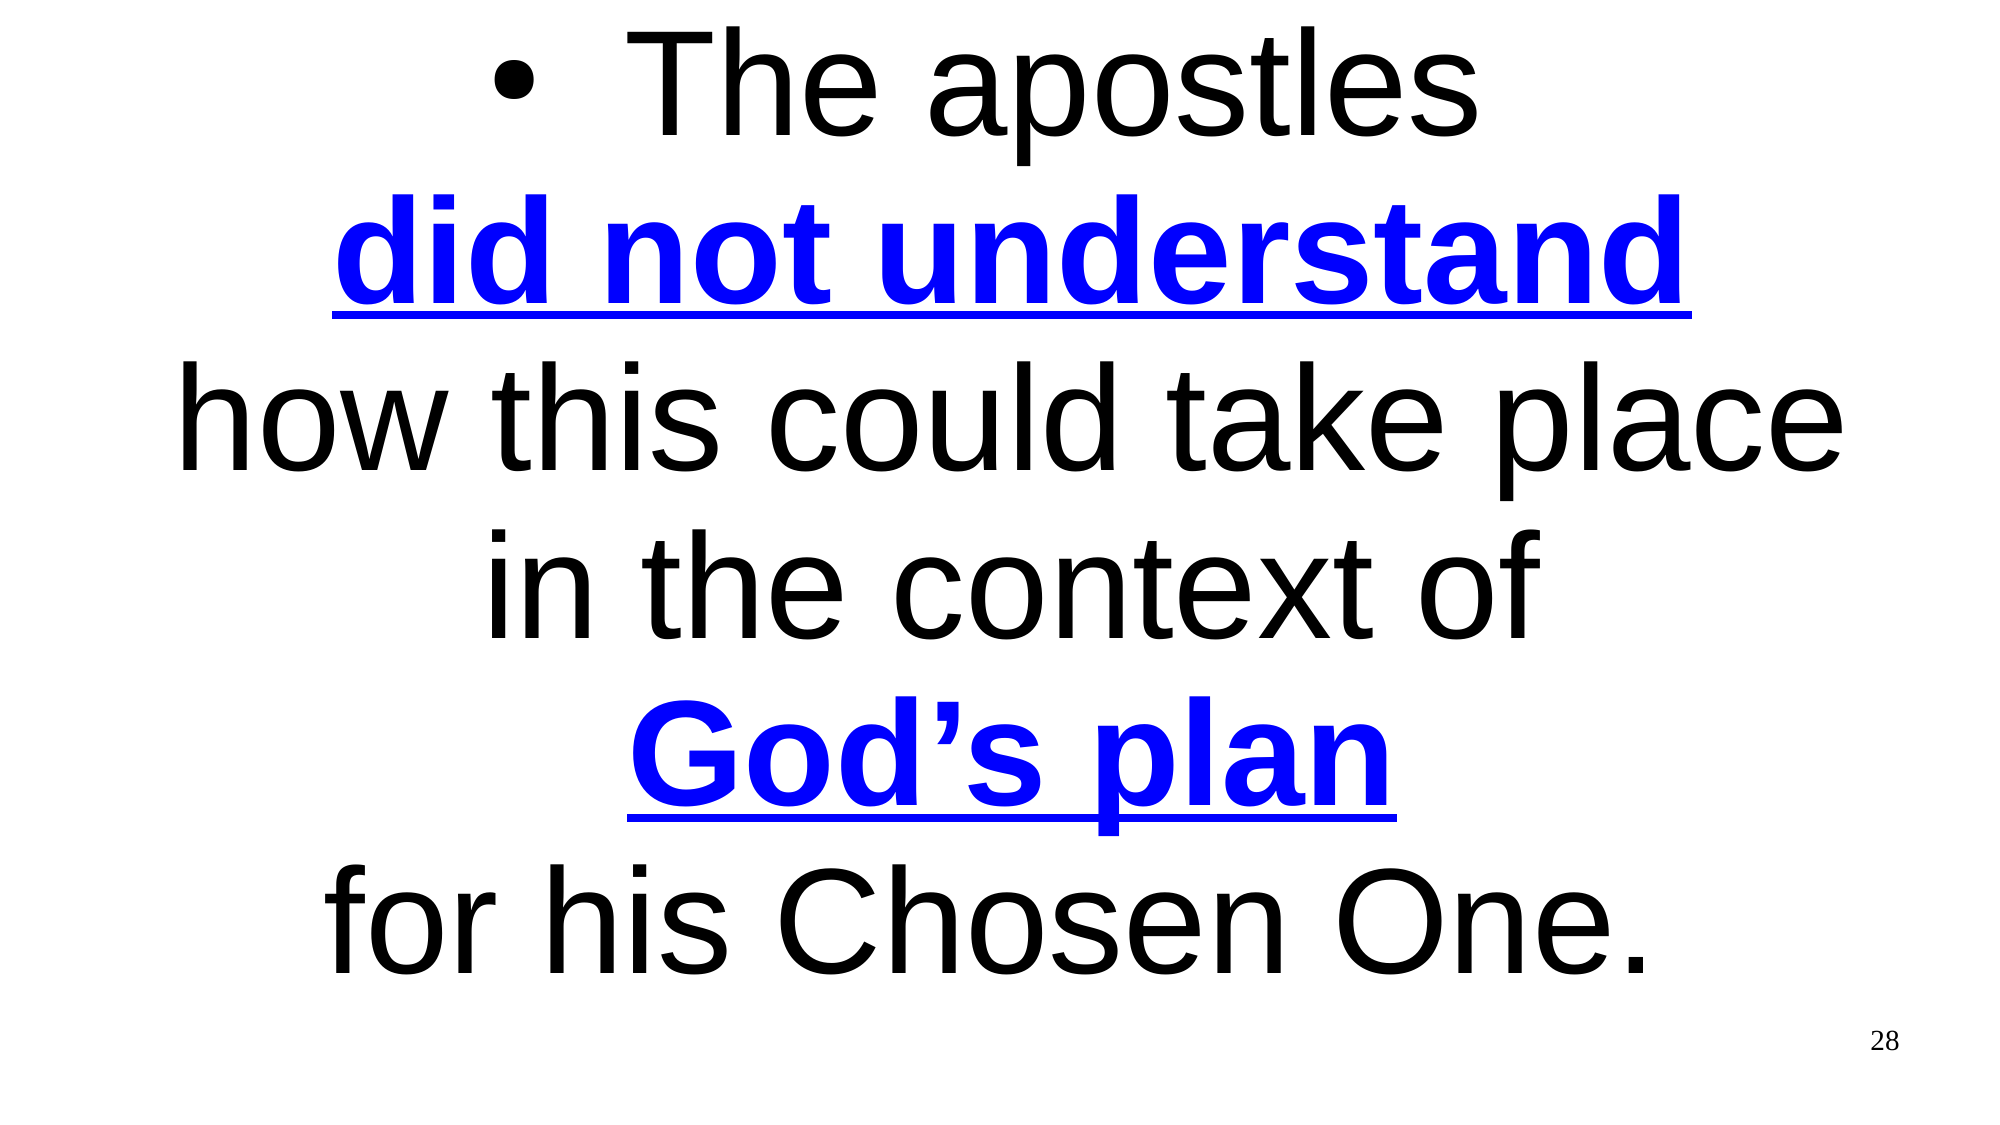

# The apostles did not understand how this could take place in the context of God’s plan for his Chosen One.
28